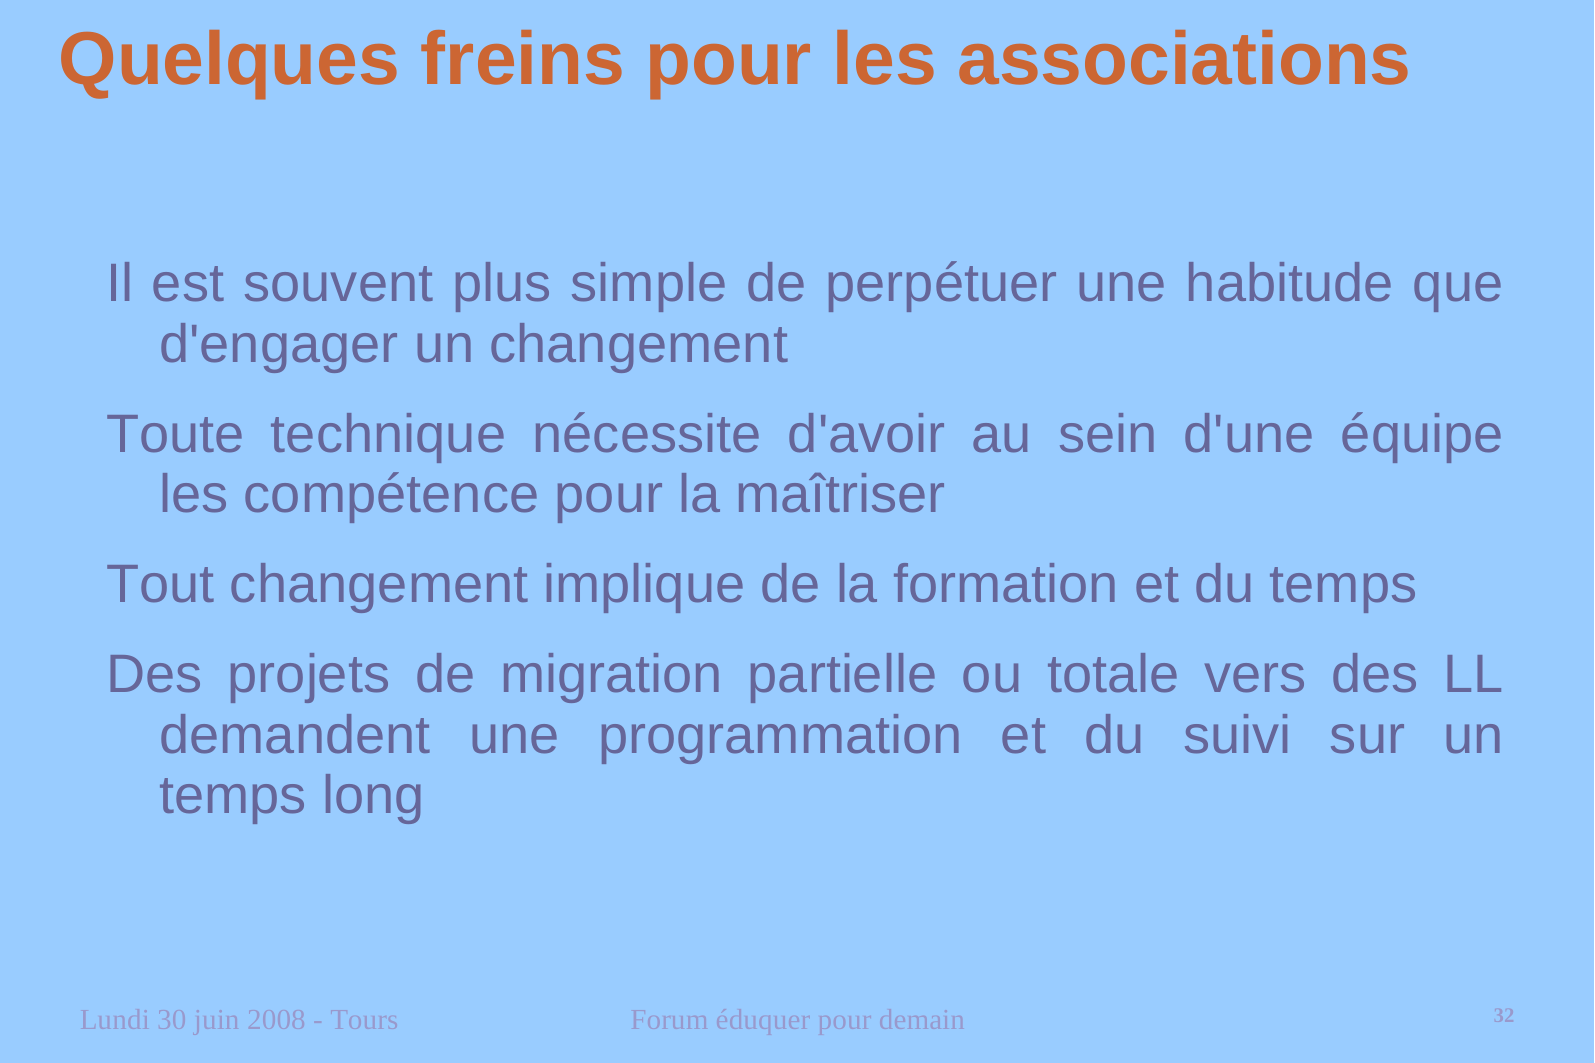

# Quelques freins pour les associations
Il est souvent plus simple de perpétuer une habitude que d'engager un changement
Toute technique nécessite d'avoir au sein d'une équipe les compétence pour la maîtriser
Tout changement implique de la formation et du temps
Des projets de migration partielle ou totale vers des LL demandent une programmation et du suivi sur un temps long
32